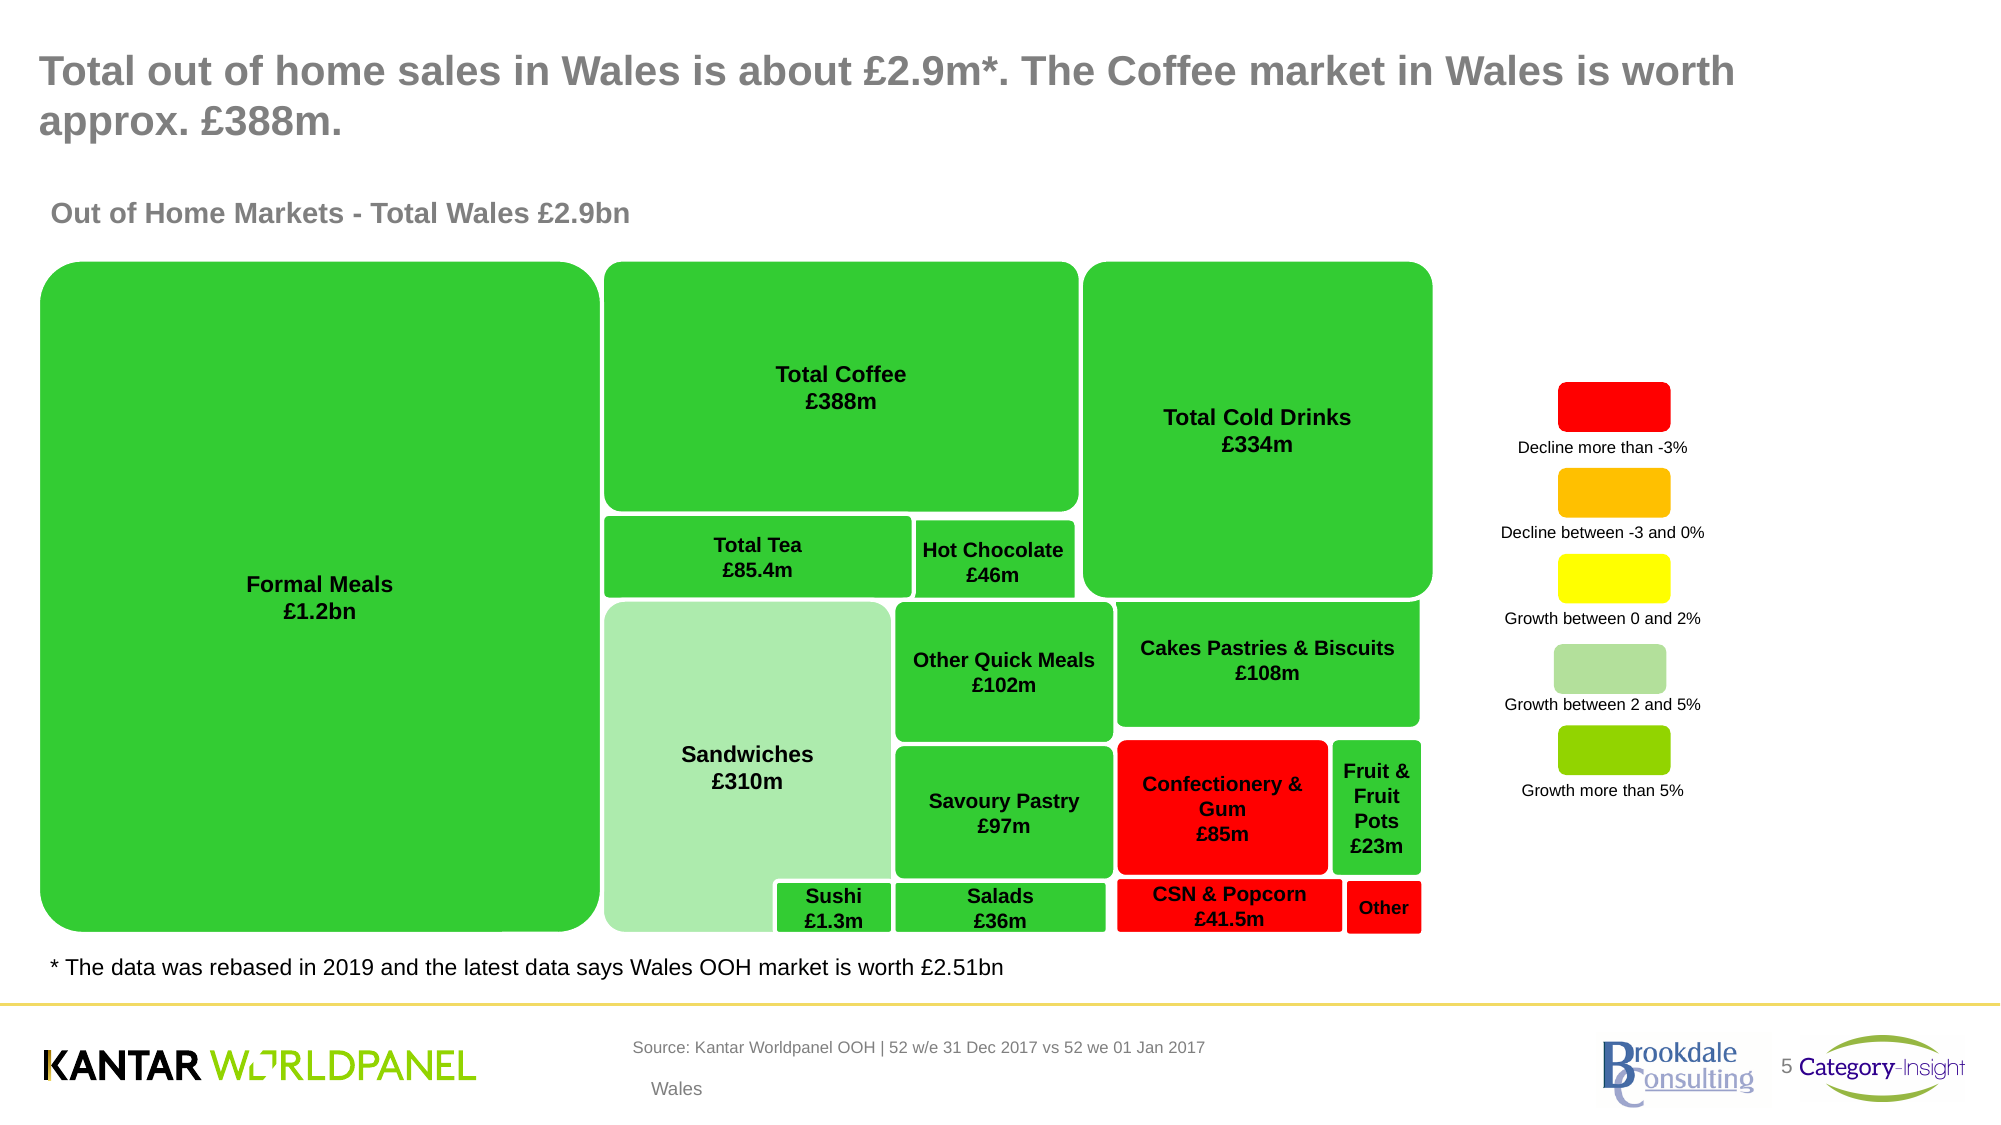

Total out of home sales in Wales is about £2.9m*. The Coffee market in Wales is worth approx. £388m.
Out of Home Markets - Total Wales £2.9bn
Formal Meals
£1.2bn
Total Coffee
£388m
Total Cold Drinks
£334m
Decline more than -3%
Decline between -3 and 0%
Total Tea
£85.4m
Growth between 0 and 2%
Sandwiches
£310m
Other Quick Meals
£102m
Growth between 2 and 5%
Confectionery & Gum
£85m
Fruit & Fruit Pots
£23m
Savoury Pastry
£97m
Growth more than 5%
CSN & Popcorn
£41.5m
Other
Sushi
£1.3m
Salads
£36m
Hot Chocolate
£46m
Cakes Pastries & Biscuits
£108m
* The data was rebased in 2019 and the latest data says Wales OOH market is worth £2.51bn
Source: Kantar Worldpanel OOH | 52 w/e 31 Dec 2017 vs 52 we 01 Jan 2017
Wales